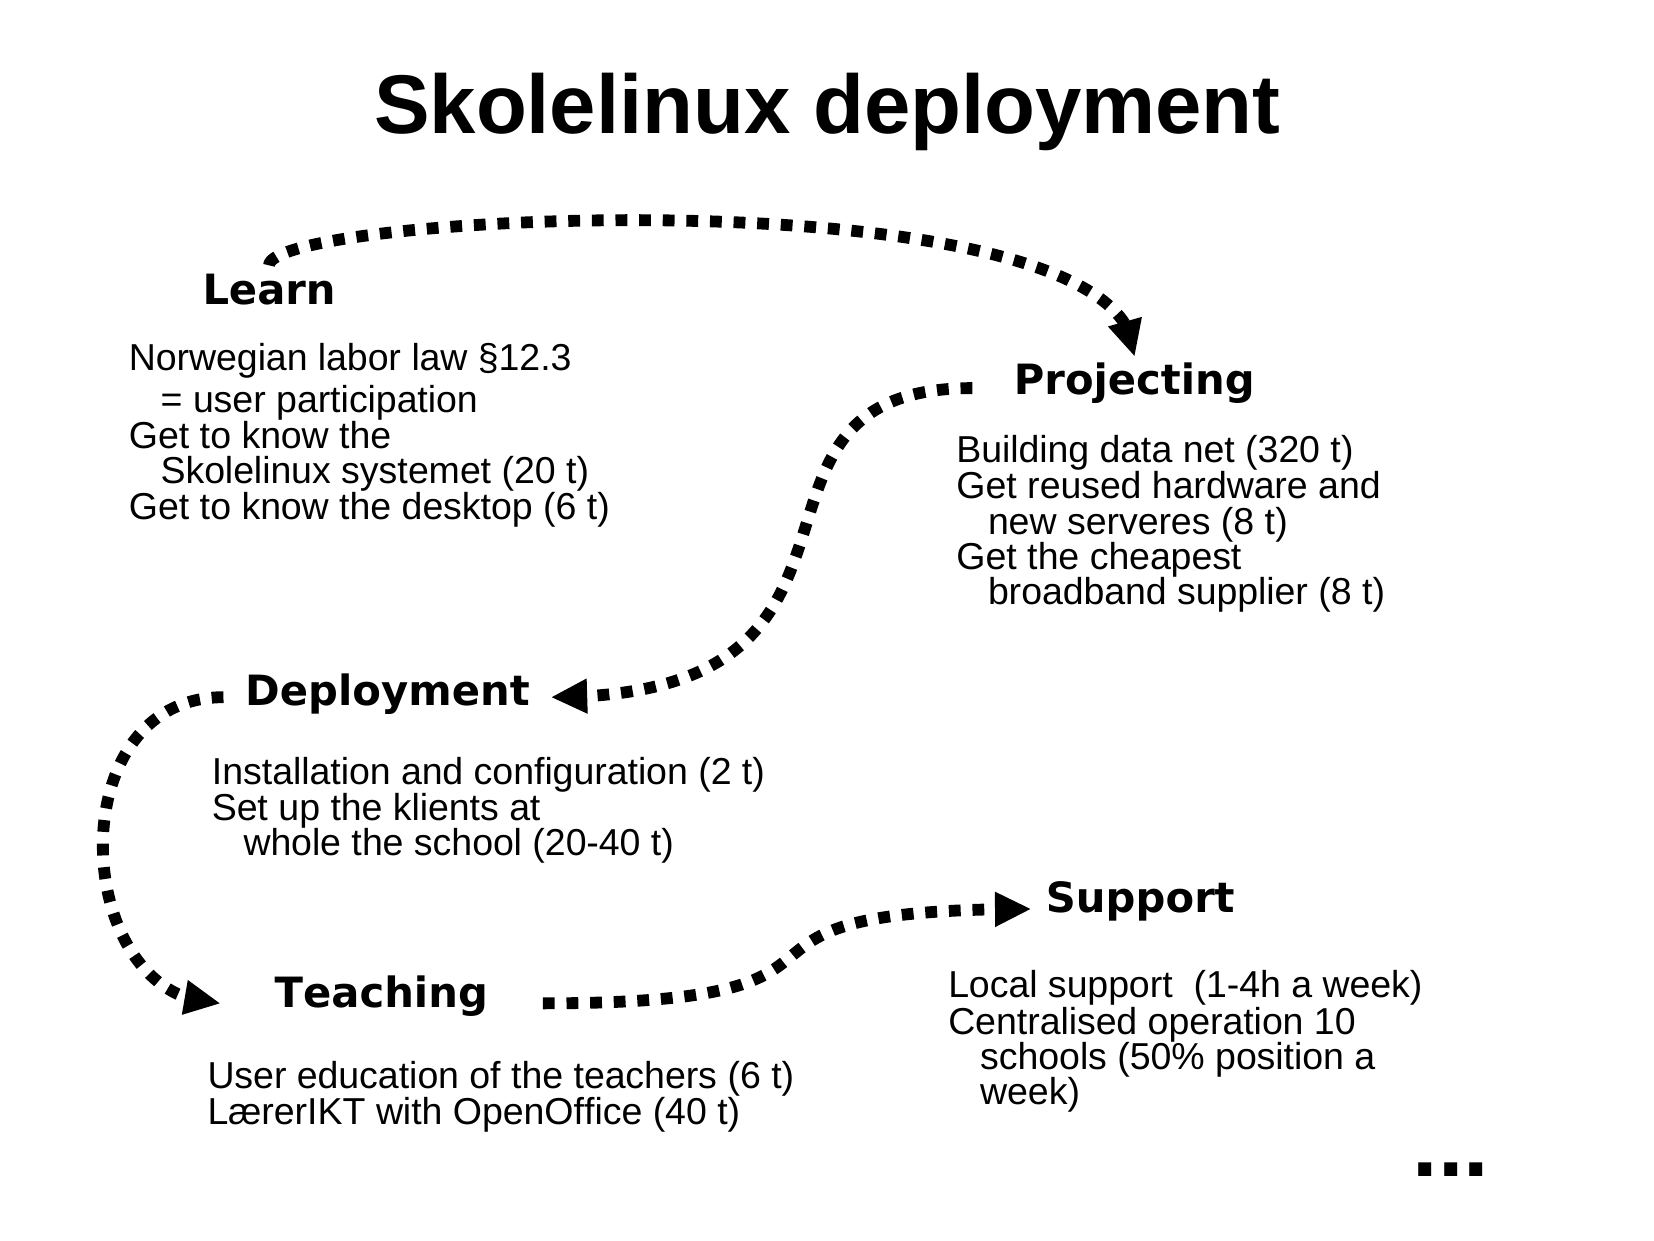

# Skolelinux deployment
Learn
Norwegian labor law §12.3
= user participation
Get to know the
Skolelinux systemet (20 t)
Get to know the desktop (6 t)
Projecting
Building data net (320 t)
Get reused hardware and
new serveres (8 t)
Get the cheapest
broadband supplier (8 t)
Deployment
Installation and configuration (2 t)
Set up the klients at
whole the school (20-40 t)
Support
Local support (1-4h a week)
Centralised operation 10 schools (50% position a week)
Teaching
User education of the teachers (6 t)
LærerIKT with OpenOffice (40 t)
...